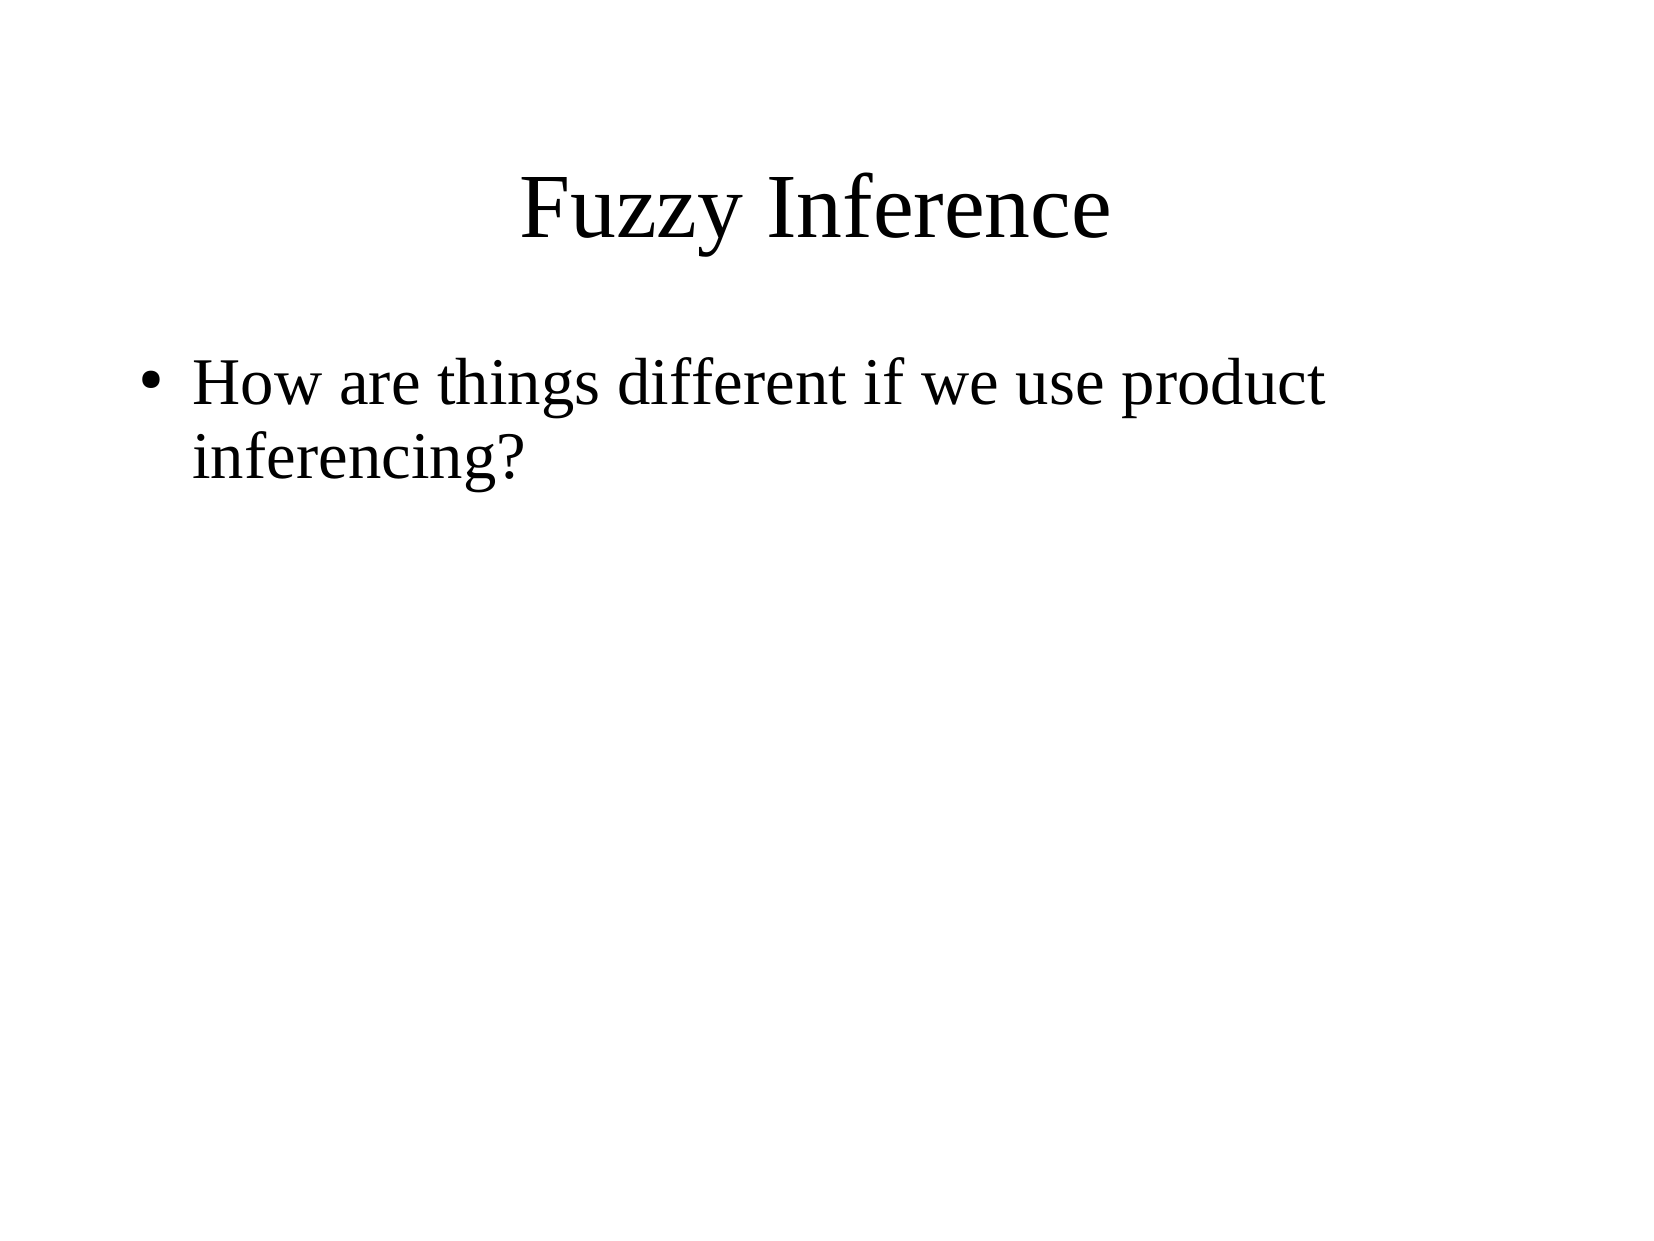

# Fuzzy Inference
How are things different if we use product inferencing?